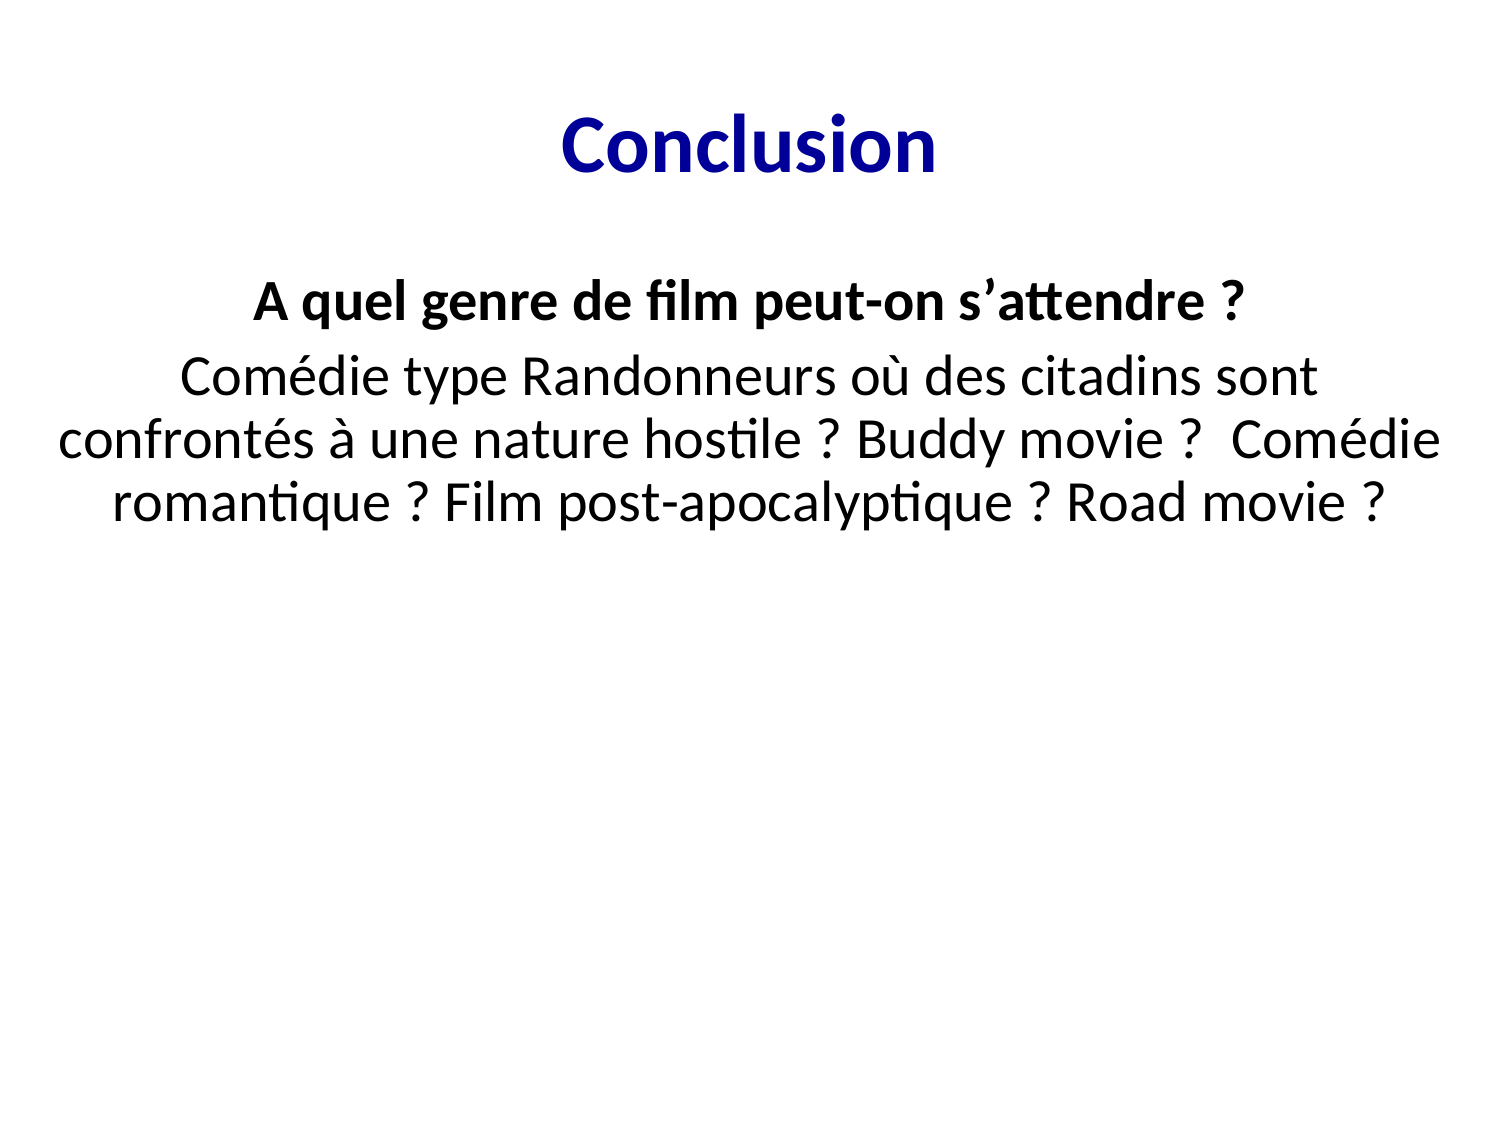

# Conclusion
A quel genre de film peut-on s’attendre ?
Comédie type Randonneurs où des citadins sont confrontés à une nature hostile ? Buddy movie ? Comédie romantique ? Film post-apocalyptique ? Road movie ?